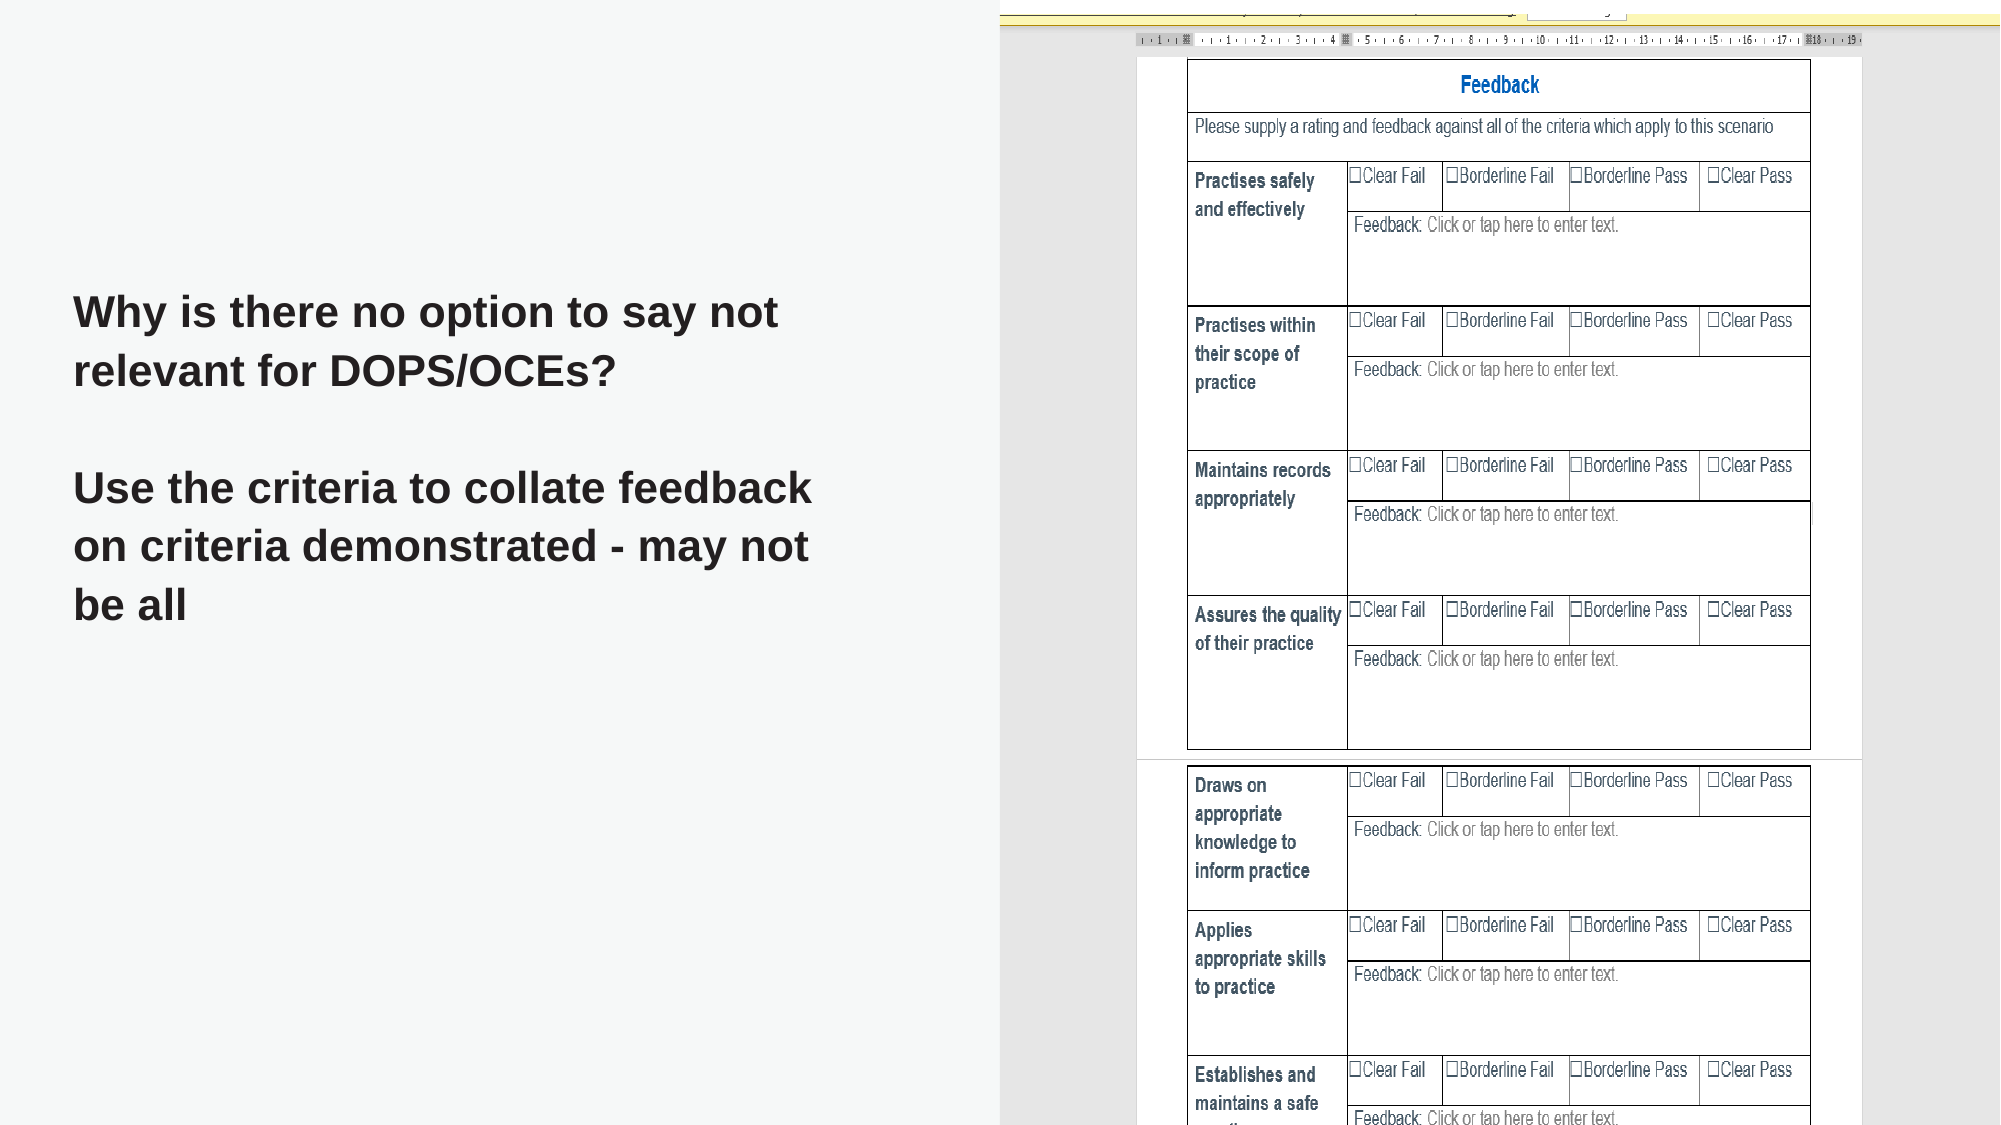

# Why is there no option to say not relevant for DOPS/OCEs? Use the criteria to collate feedback on criteria demonstrated - may not be all